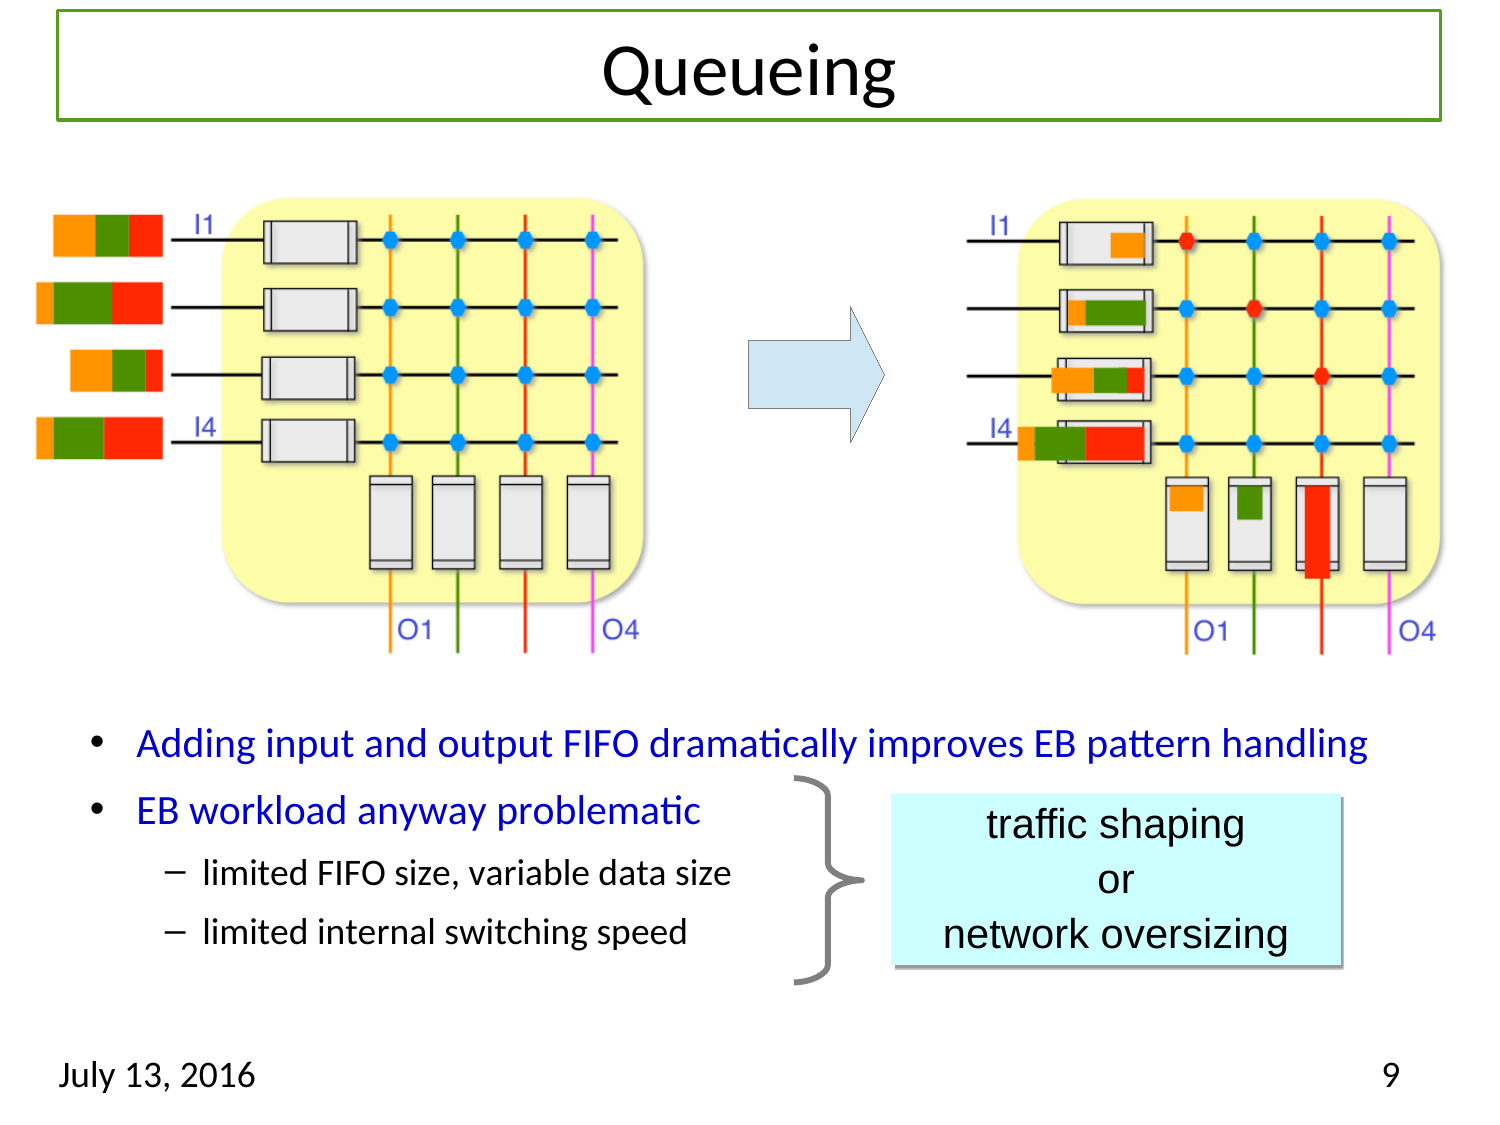

# Queueing
Adding input and output FIFO dramatically improves EB pattern handling
EB workload anyway problematic
limited FIFO size, variable data size
limited internal switching speed
traffic shaping
or
network oversizing
9